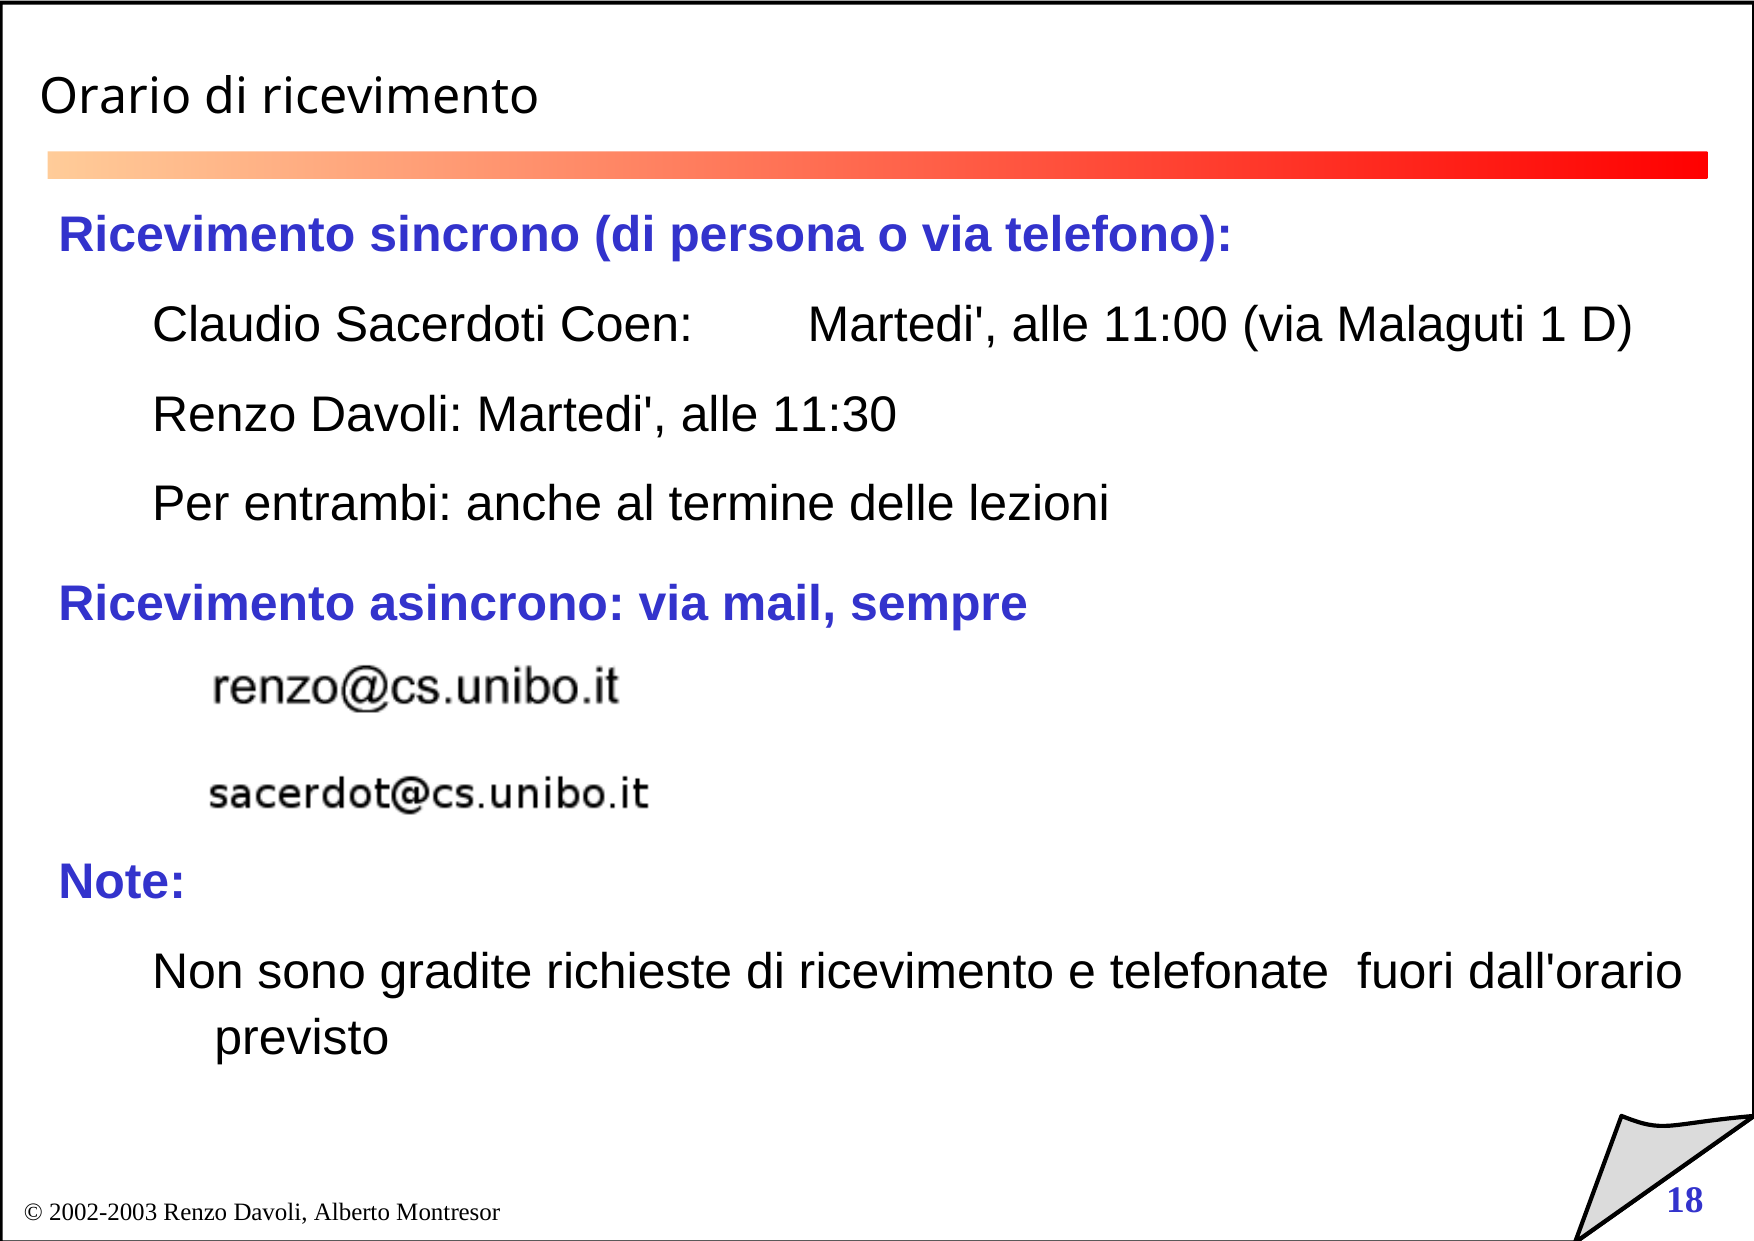

# Orario di ricevimento
Ricevimento sincrono (di persona o via telefono):
Claudio Sacerdoti Coen: 	Martedi', alle 11:00 (via Malaguti 1 D)
Renzo Davoli: Martedi', alle 11:30
Per entrambi: anche al termine delle lezioni
Ricevimento asincrono: via mail, sempre
Note:
Non sono gradite richieste di ricevimento e telefonate fuori dall'orario previsto